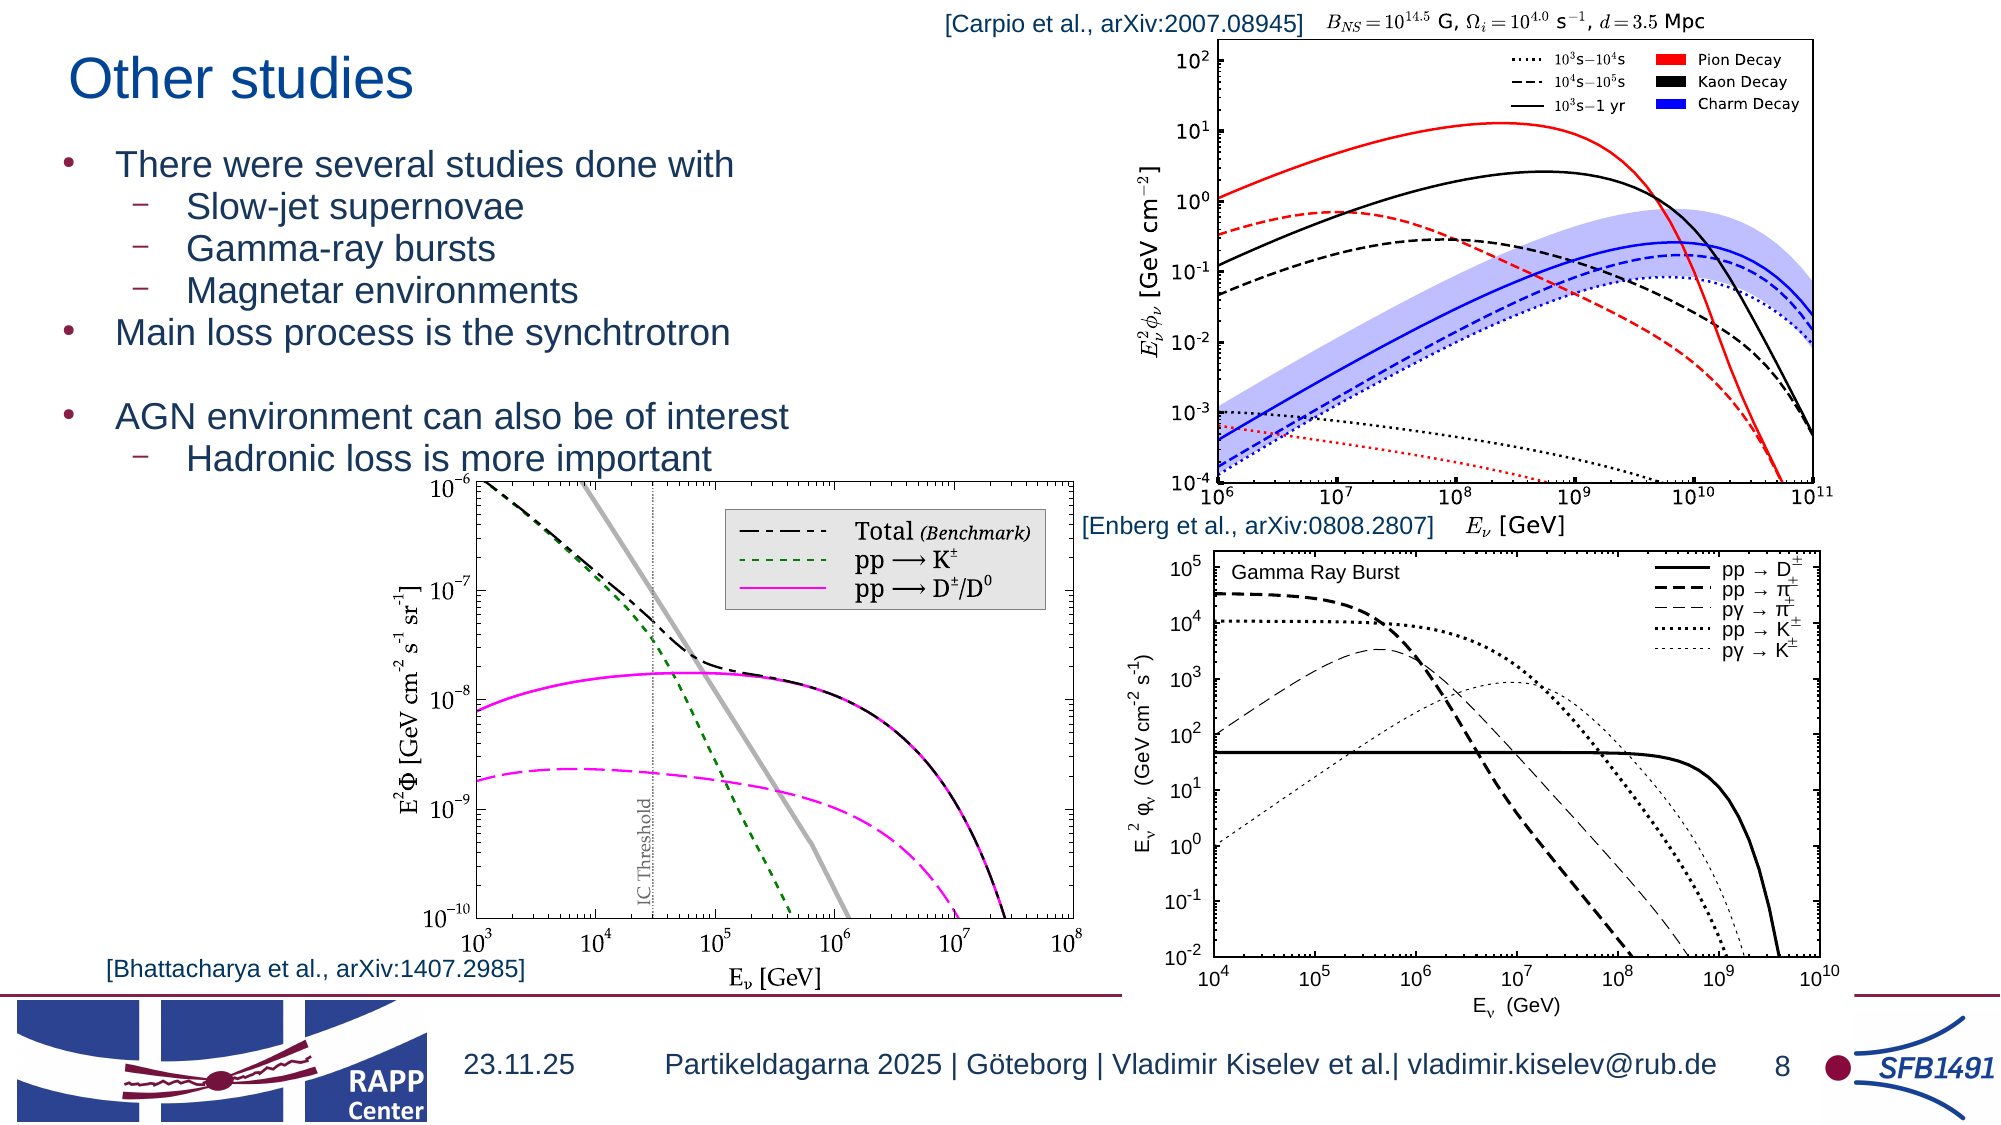

# Other studies
[Carpio et al., arXiv:2007.08945]
There were several studies done with
Slow-jet supernovae
Gamma-ray bursts
Magnetar environments
Main loss process is the synchtrotron
AGN environment can also be of interest
Hadronic loss is more important
[Enberg et al., arXiv:0808.2807]
[Bhattacharya et al., arXiv:1407.2985]
23.11.25
Partikeldagarna 2025 | Göteborg | Vladimir Kiselev et al.| vladimir.kiselev@rub.de